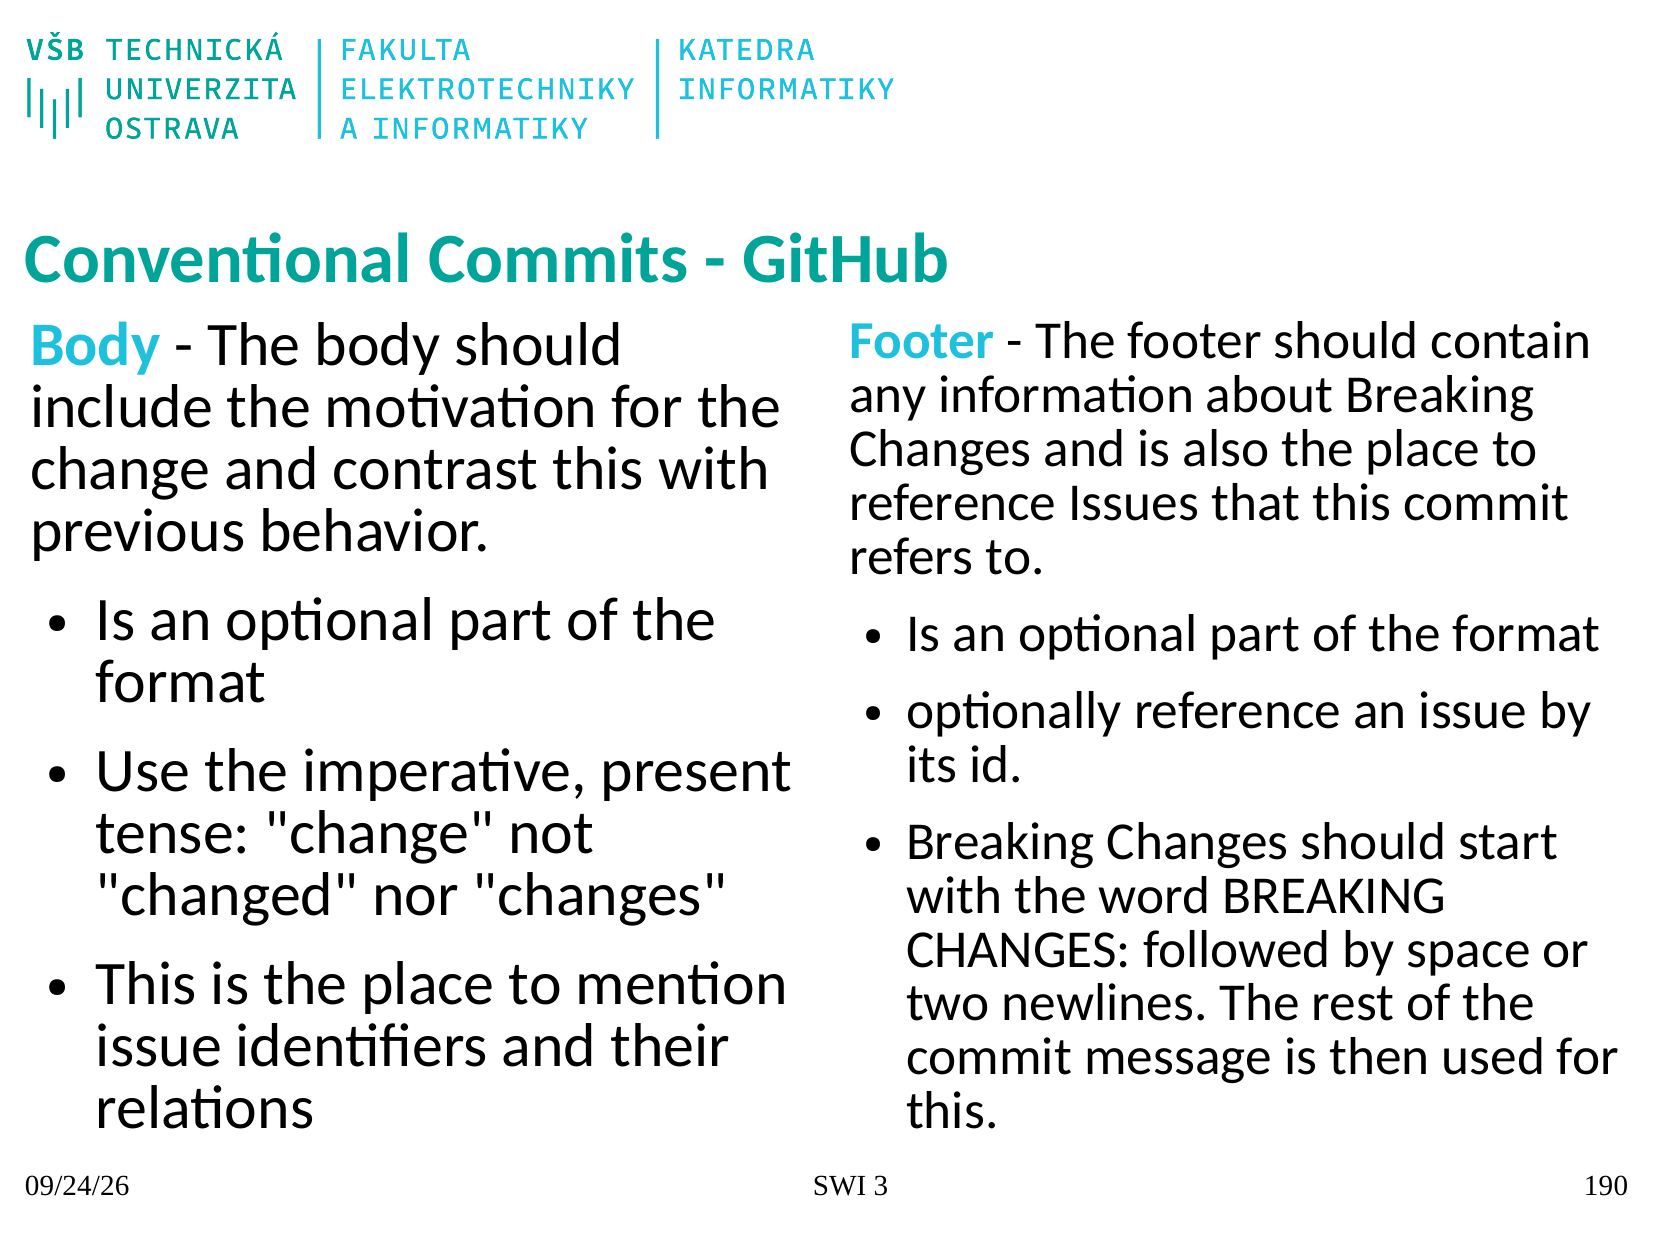

# Conventional Commits - GitHub
Body - The body should include the motivation for the change and contrast this with previous behavior.
Is an optional part of the format
Use the imperative, present tense: "change" not "changed" nor "changes"
This is the place to mention issue identifiers and their relations
Footer - The footer should contain any information about Breaking Changes and is also the place to reference Issues that this commit refers to.
Is an optional part of the format
optionally reference an issue by its id.
Breaking Changes should start with the word BREAKING CHANGES: followed by space or two newlines. The rest of the commit message is then used for this.
SWI 3
190